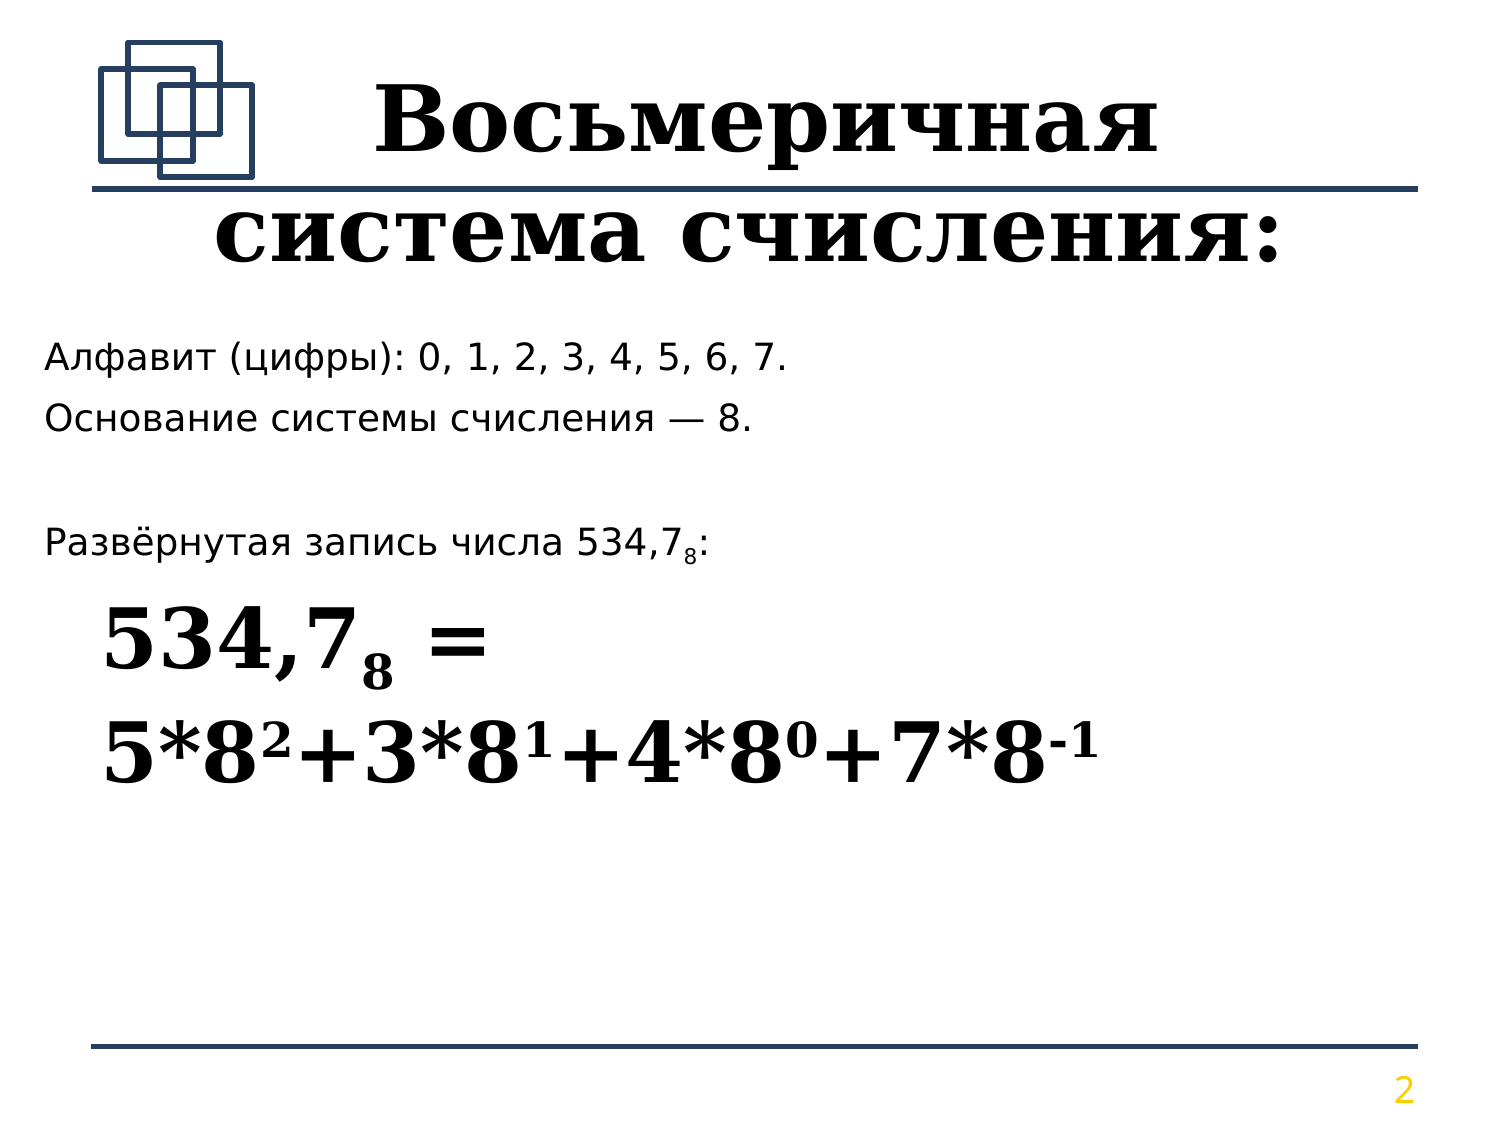

# Восьмеричная система счисления:
Алфавит (цифры): 0, 1, 2, 3, 4, 5, 6, 7.
Основание системы счисления — 8.
Развёрнутая запись числа 534,78:
	534,78 = 5*82+3*81+4*80+7*8-1